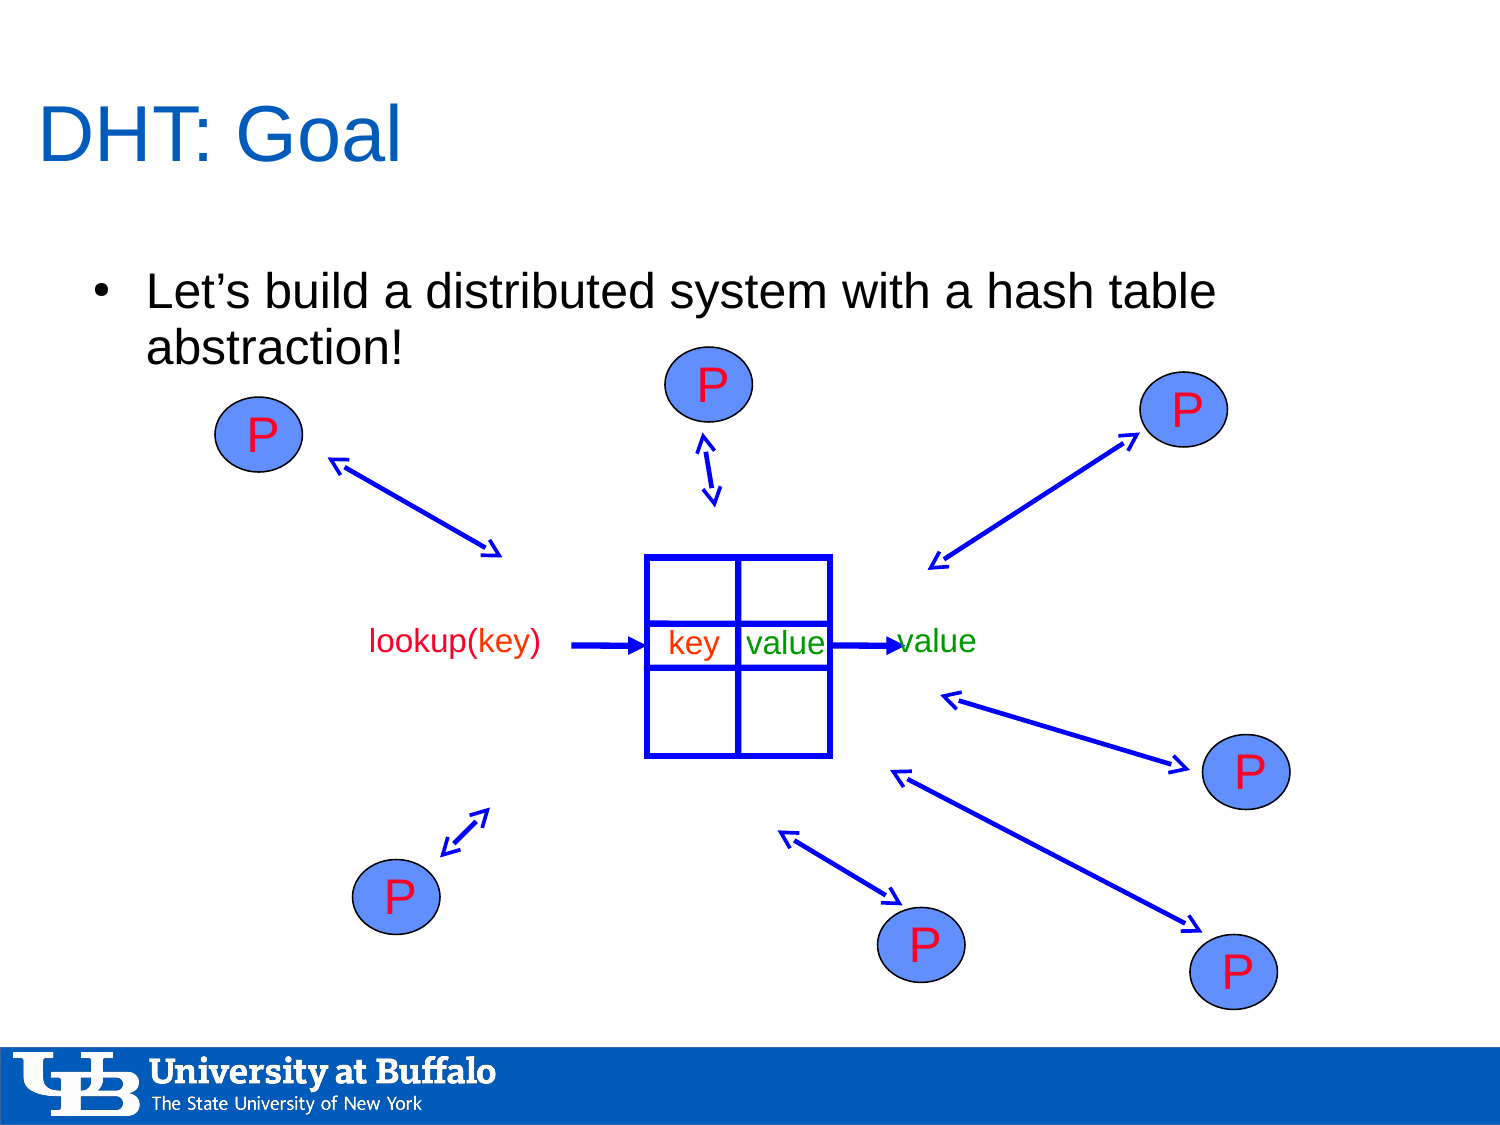

# DHT: Goal
Let’s build a distributed system with a hash table abstraction!
P
P
P
lookup(key)
value
key
value
P
P
P
P